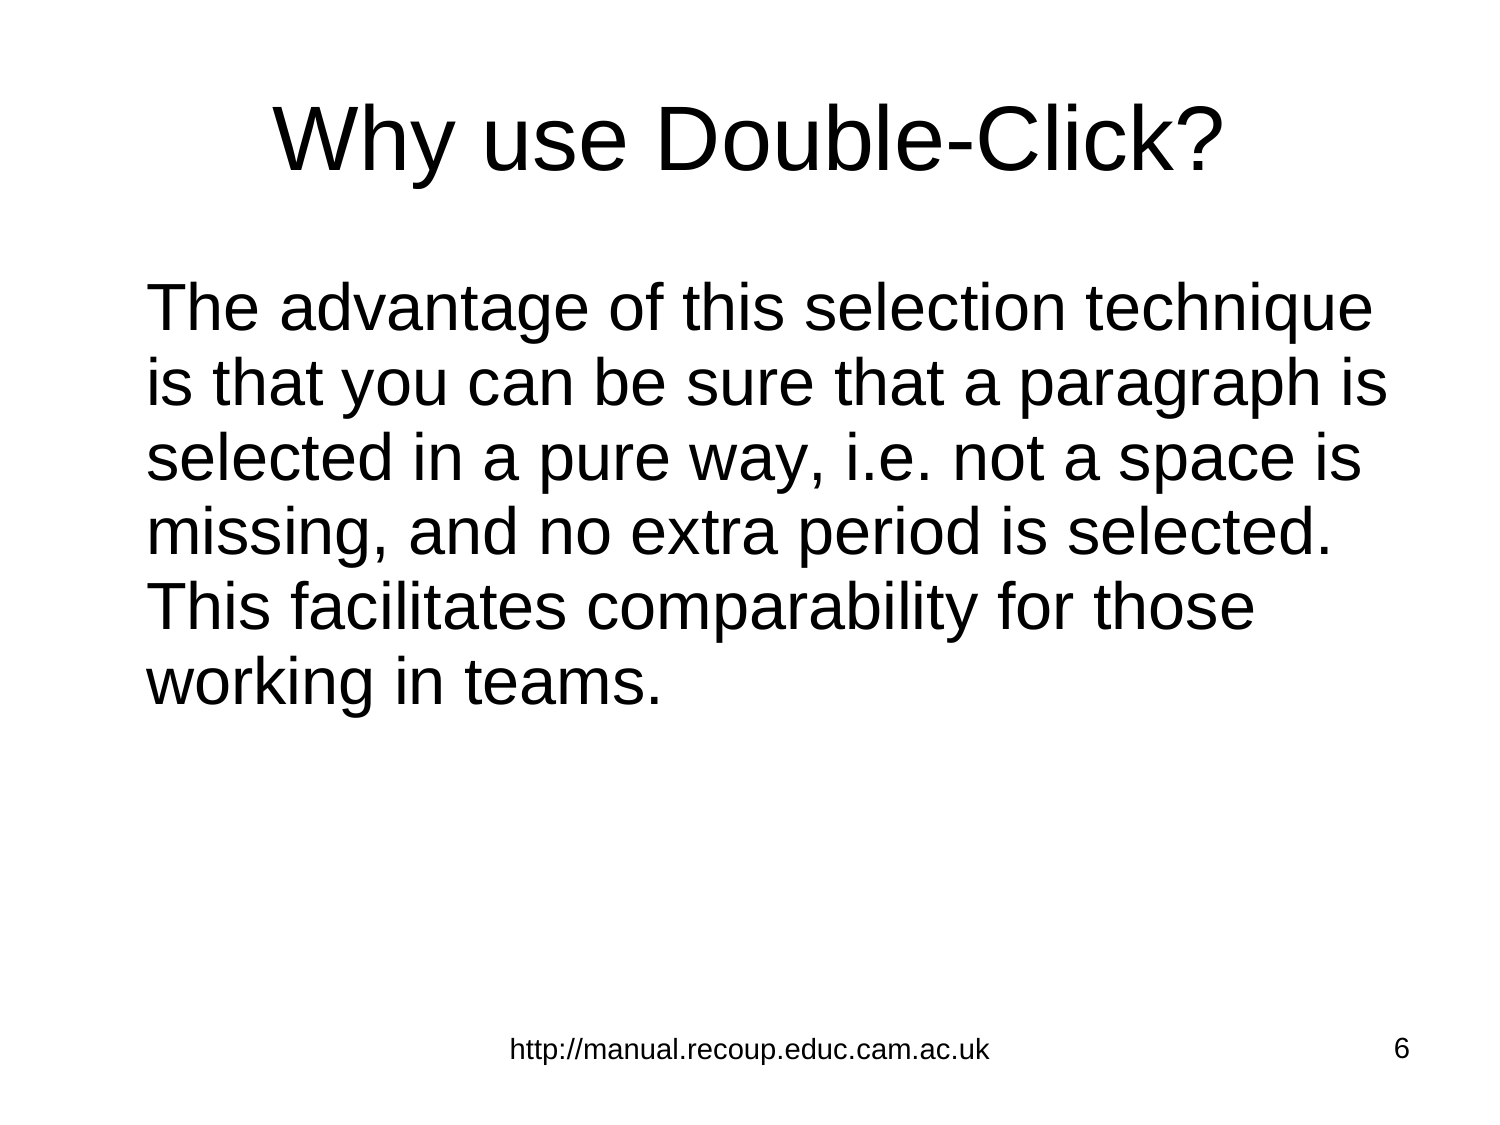

# Why use Double-Click?
	The advantage of this selection technique is that you can be sure that a paragraph is selected in a pure way, i.e. not a space is missing, and no extra period is selected. This facilitates comparability for those working in teams.
6
http://manual.recoup.educ.cam.ac.uk